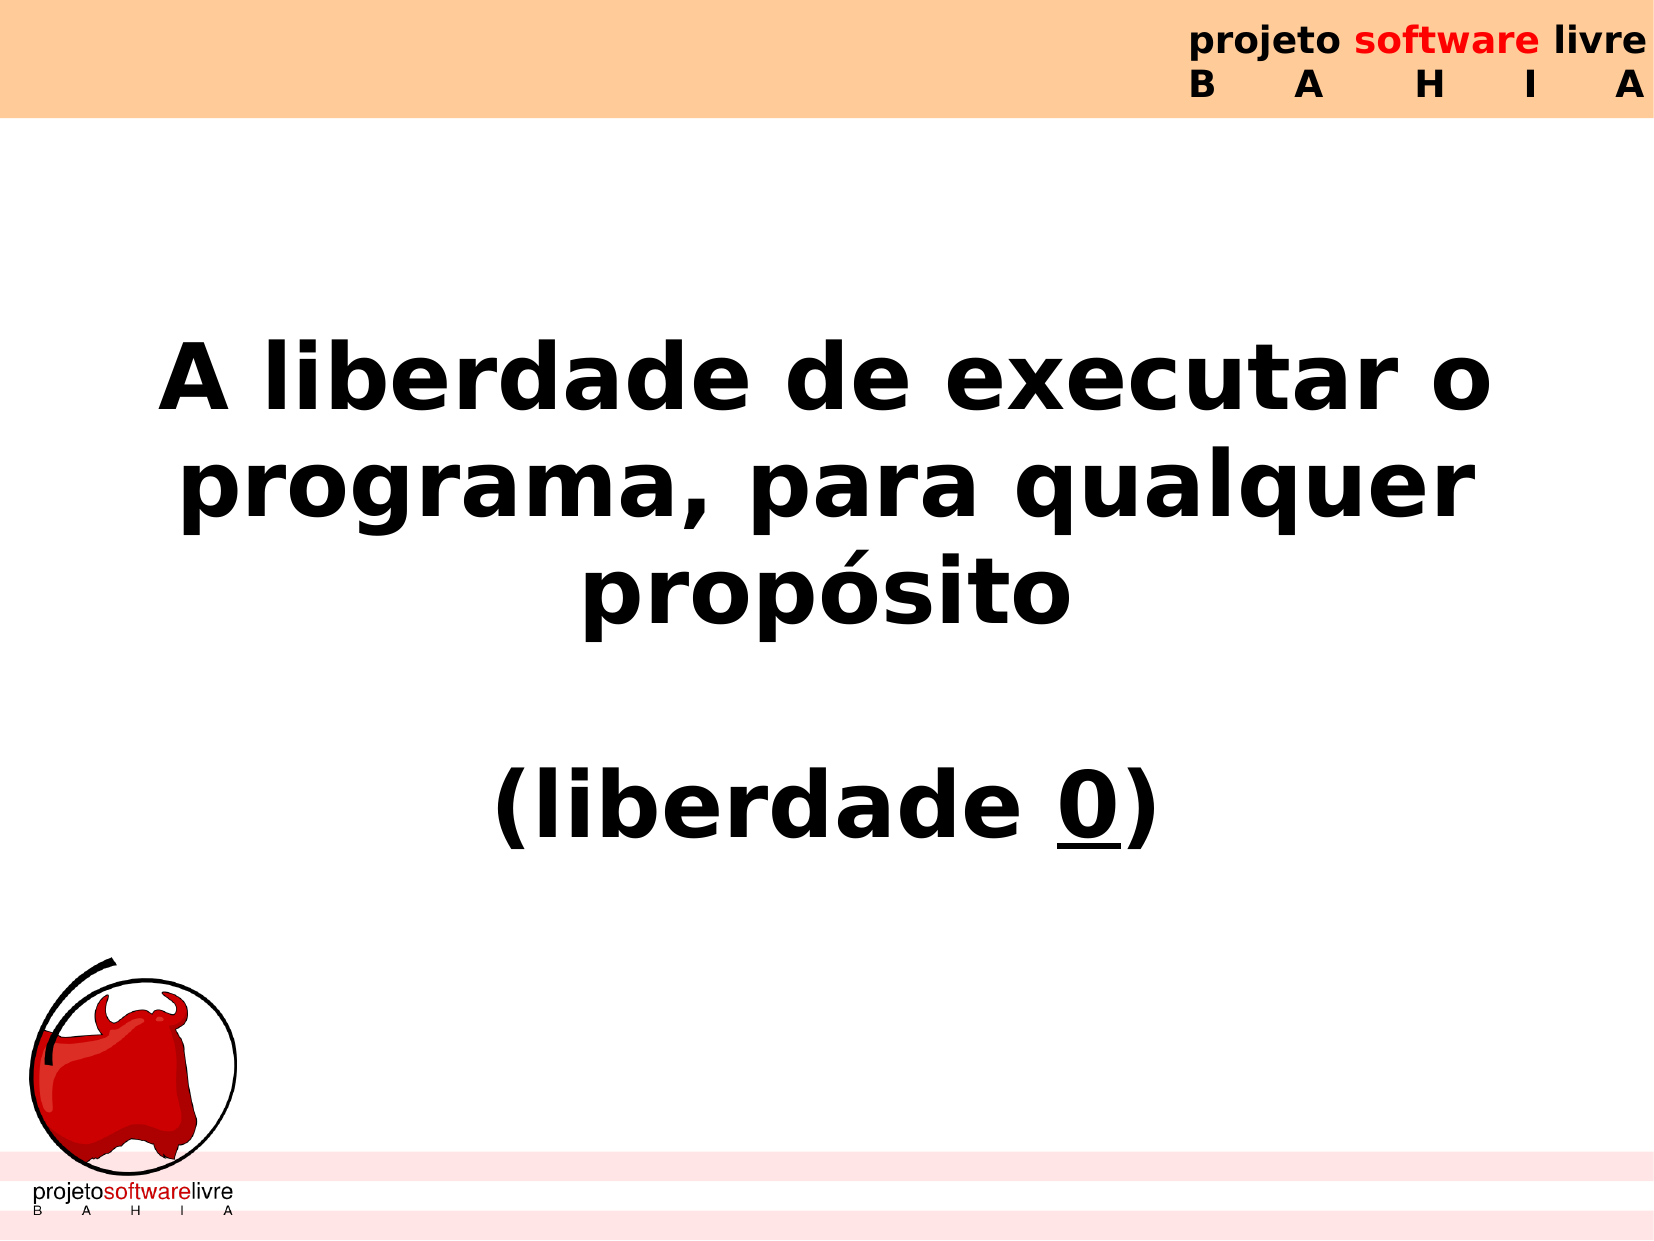

# A liberdade de executar o programa, para qualquer propósito (liberdade 0)